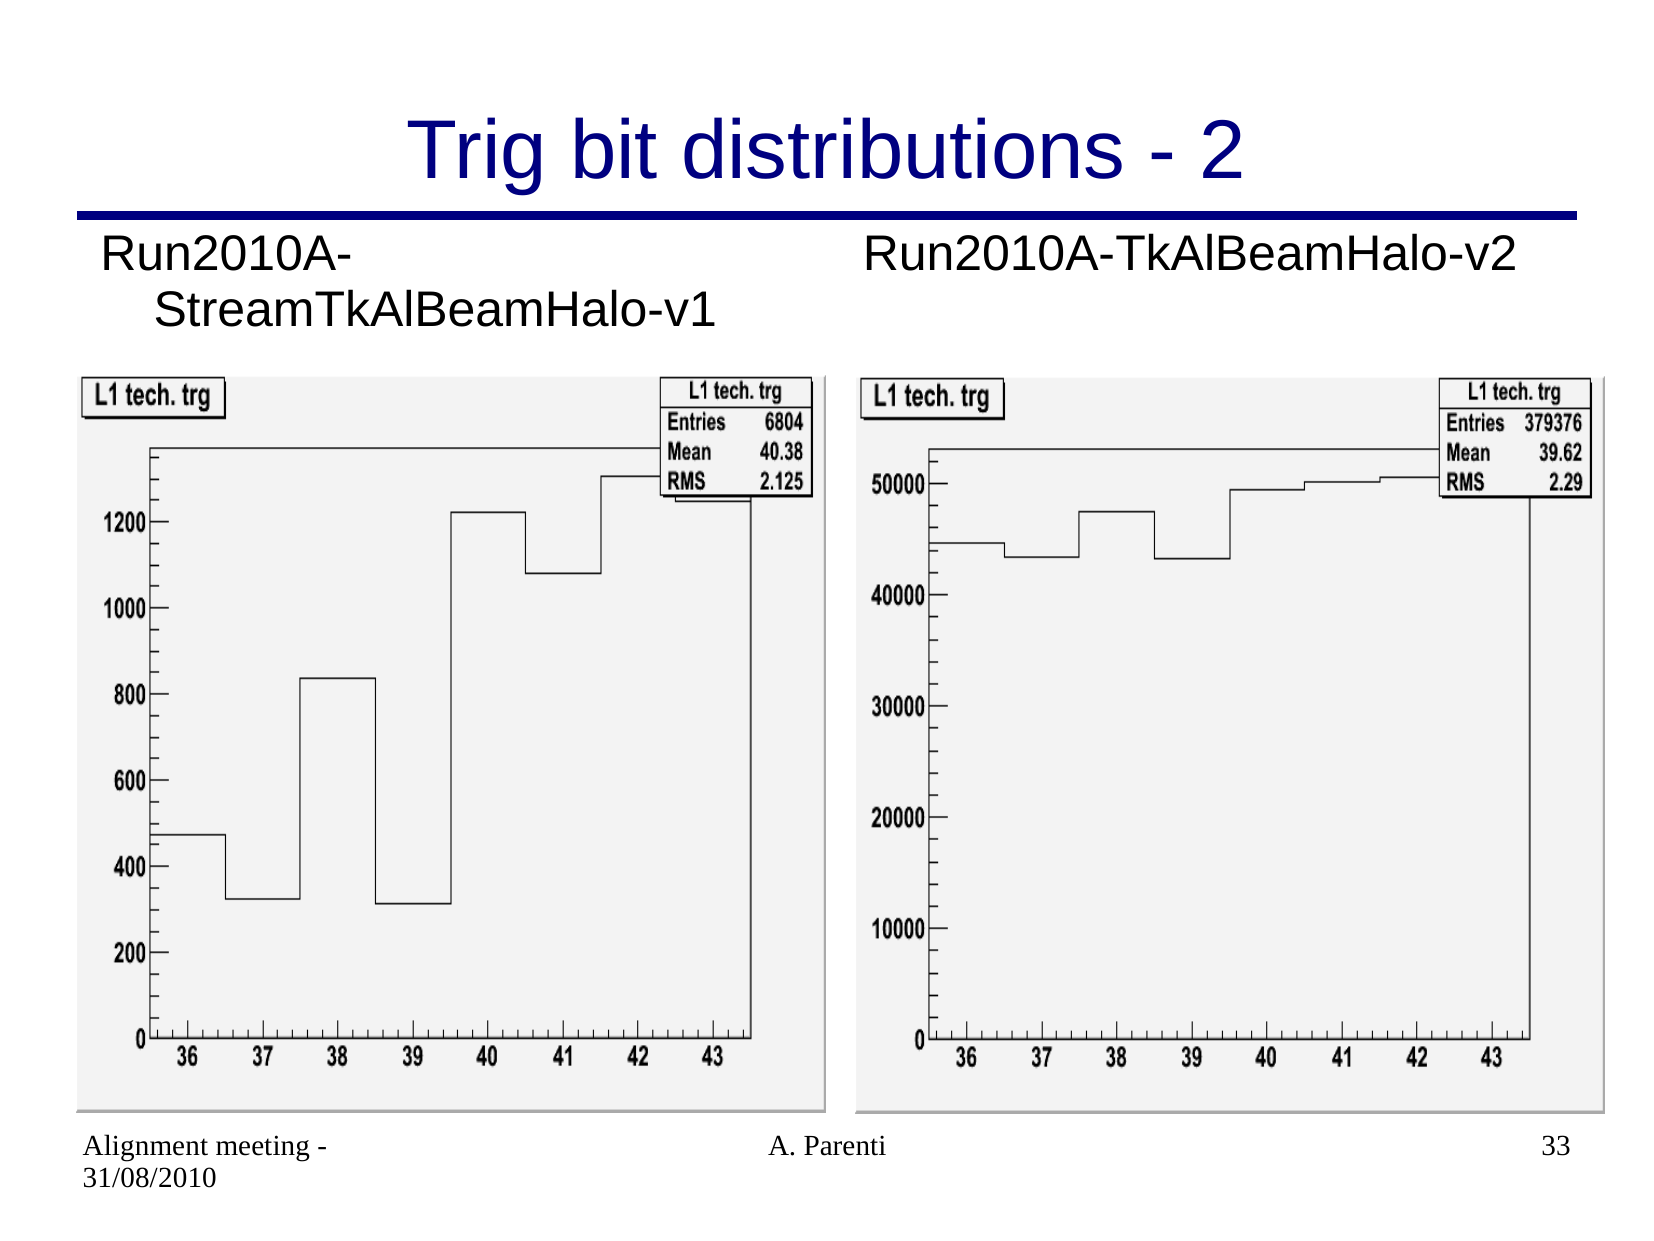

# Trig bit distributions - 2
Run2010A-StreamTkAlBeamHalo-v1
Run2010A-TkAlBeamHalo-v2
33